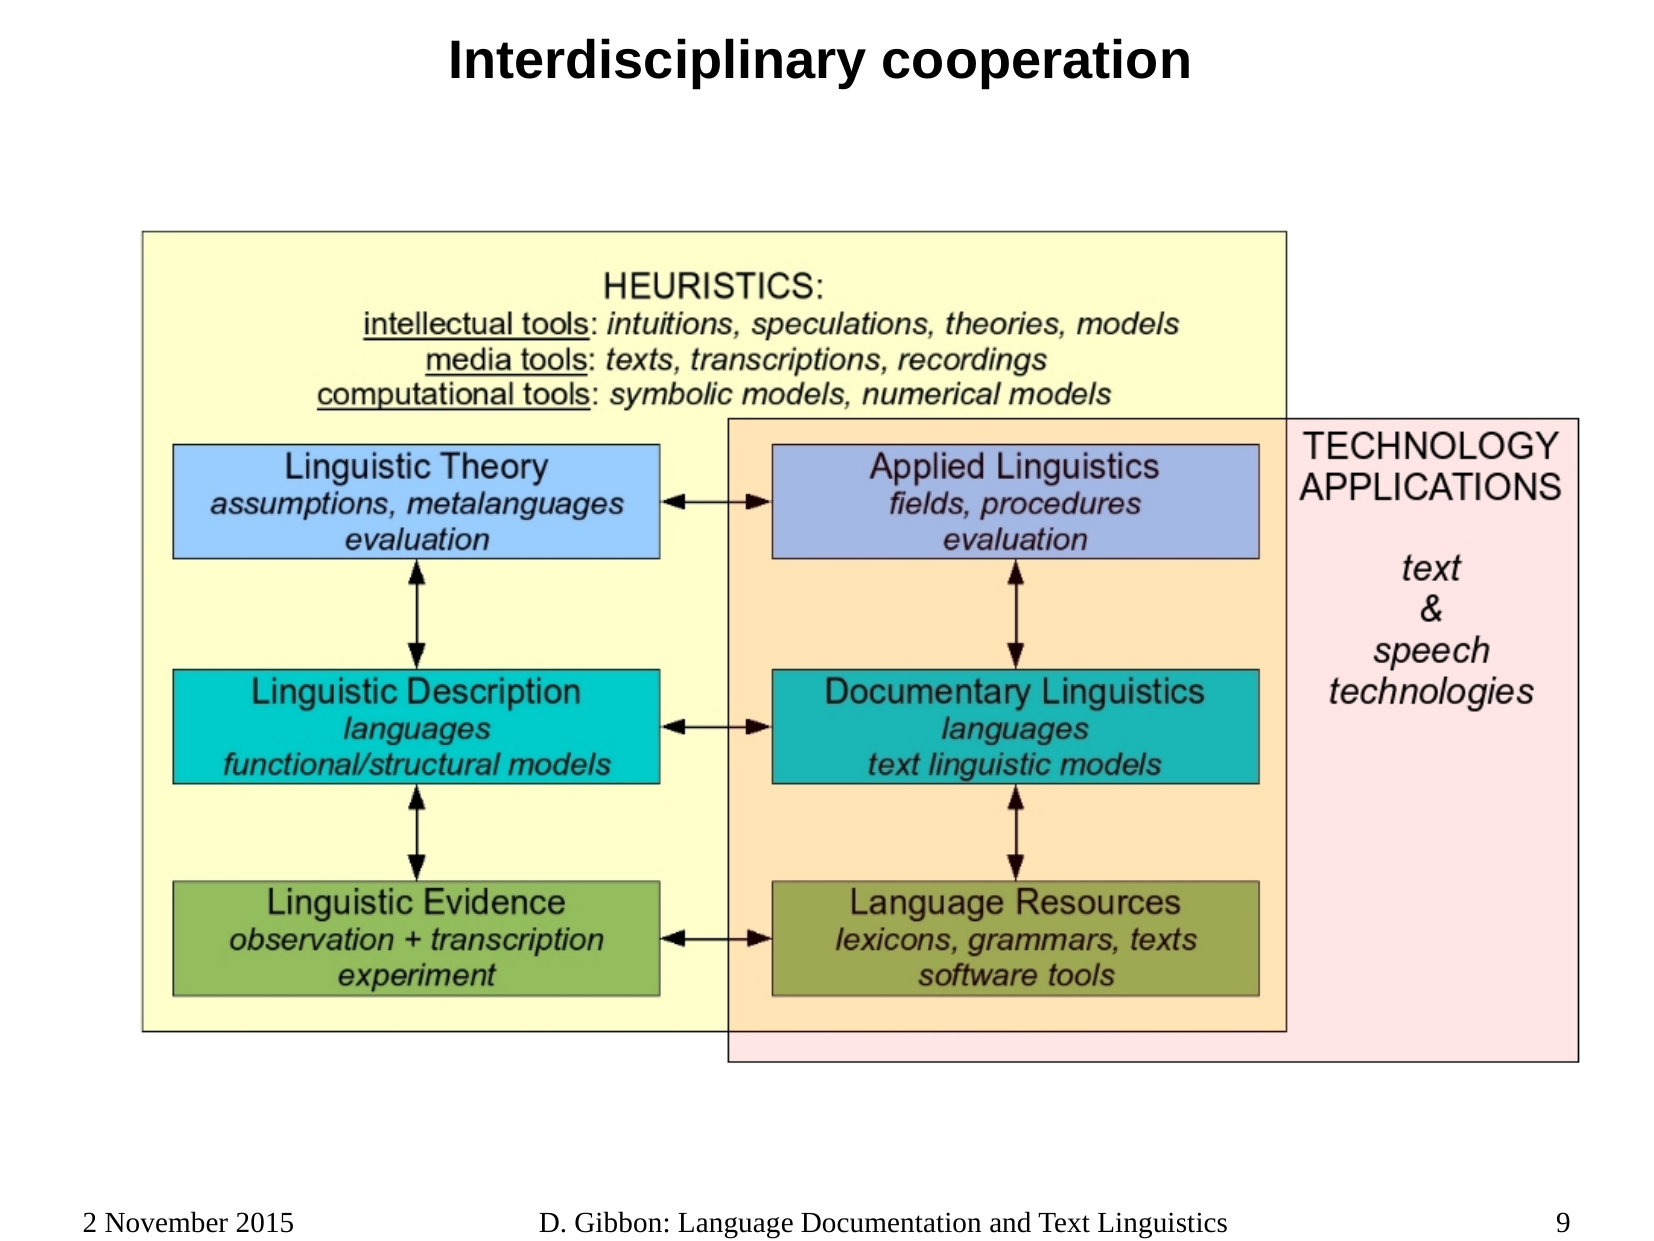

# Interdisciplinary cooperation
2 November 2015
D. Gibbon: Language Documentation and Text Linguistics
9